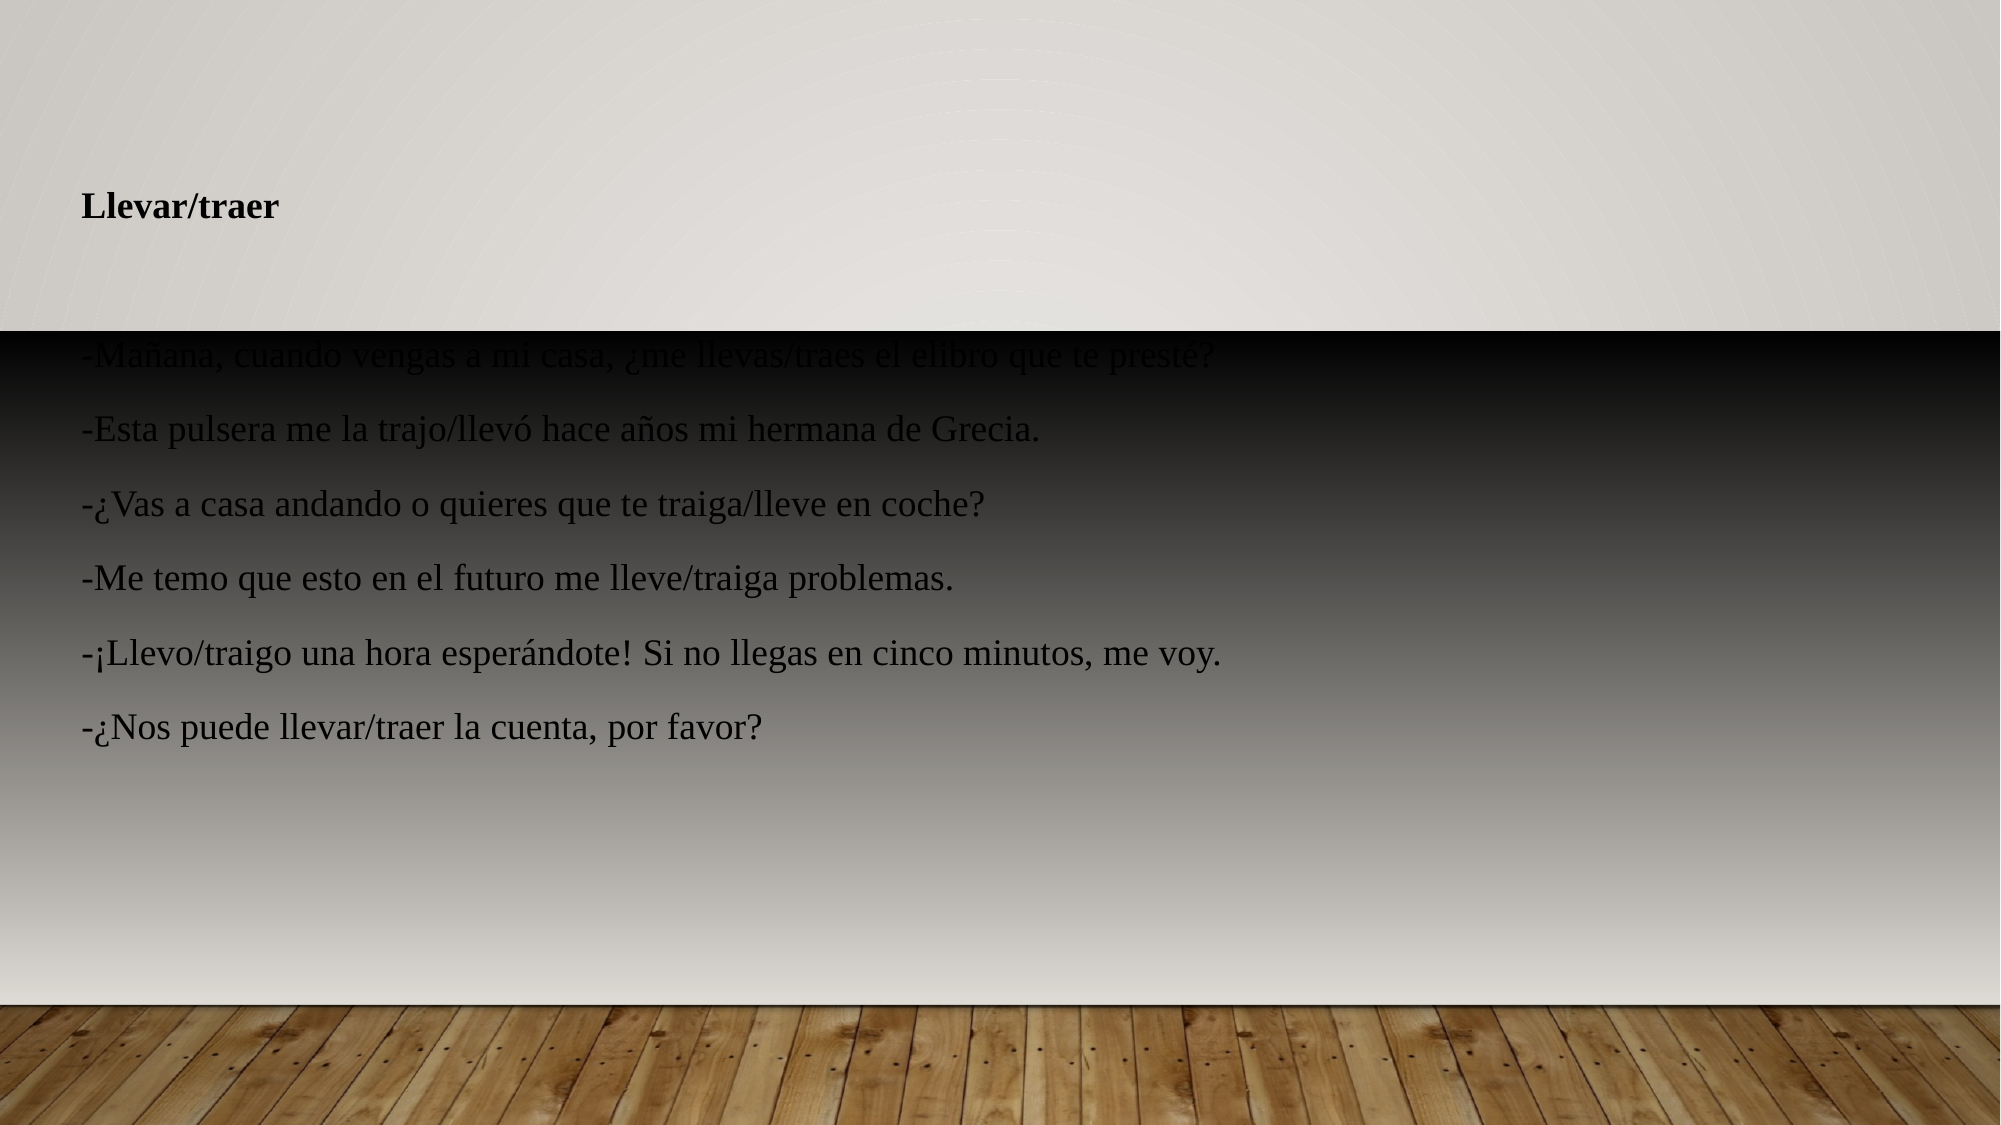

Llevar/traer
-Mañana, cuando vengas a mi casa, ¿me llevas/traes el elibro que te presté?
-Esta pulsera me la trajo/llevó hace años mi hermana de Grecia.
-¿Vas a casa andando o quieres que te traiga/lleve en coche?
-Me temo que esto en el futuro me lleve/traiga problemas.
-¡Llevo/traigo una hora esperándote! Si no llegas en cinco minutos, me voy.
-¿Nos puede llevar/traer la cuenta, por favor?